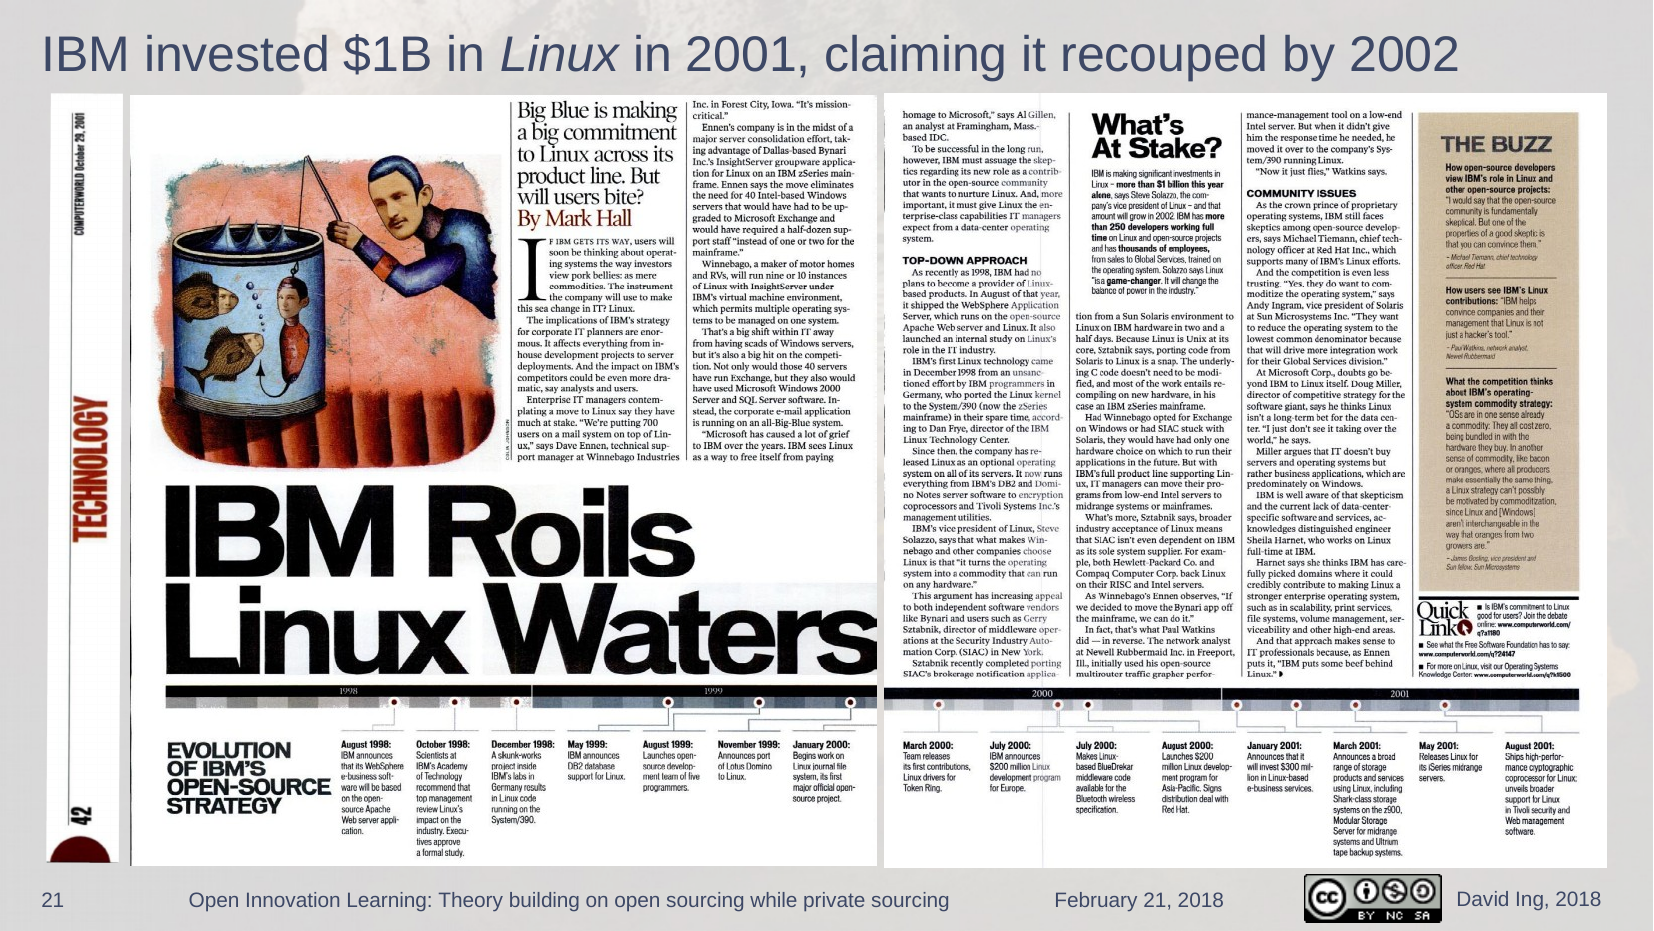

# IBM invested $1B in Linux in 2001, claiming it recouped by 2002
Open Innovation Learning: Theory building on open sourcing while private sourcing
February 21, 2018
21